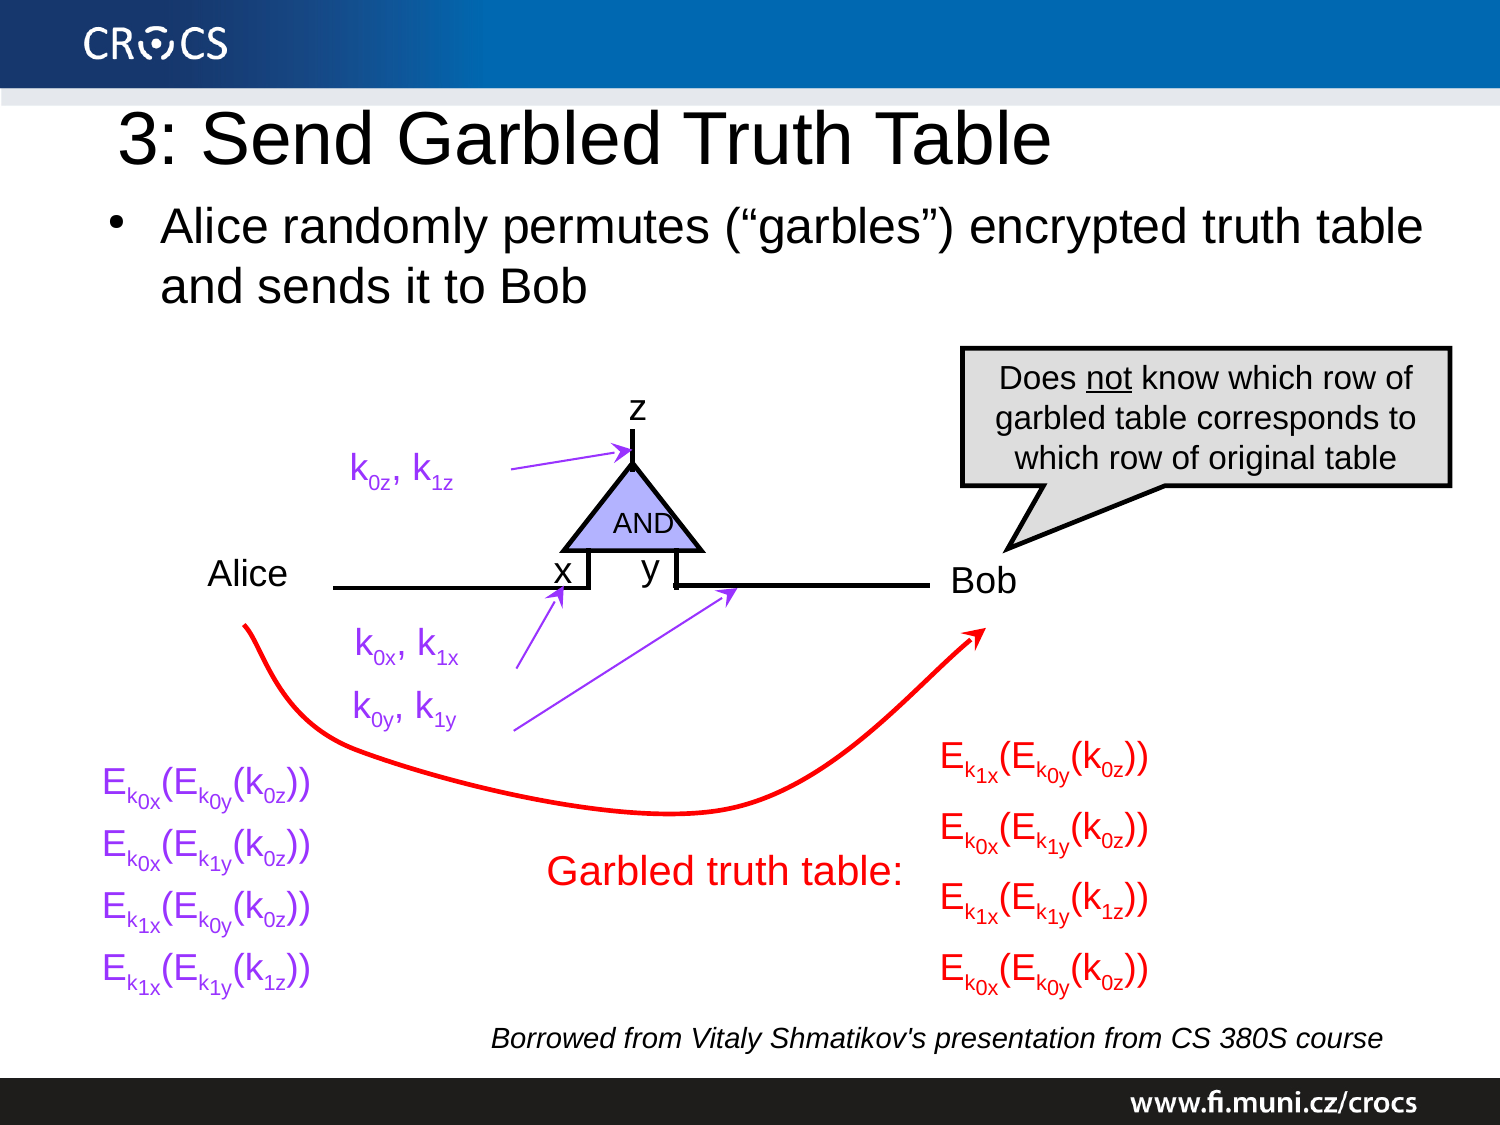

# 3: Send Garbled Truth Table
Alice randomly permutes (“garbles”) encrypted truth table and sends it to Bob
Does not know which row of garbled table corresponds to which row of original table
z
k0z, k1z
AND
y
x
Alice
Bob
k0x, k1x
k0y, k1y
Ek1x(Ek0y(k0z))
Ek0x(Ek0y(k0z))
Ek0x(Ek1y(k0z))
Ek0x(Ek1y(k0z))
Garbled truth table:
Ek1x(Ek1y(k1z))
Ek1x(Ek0y(k0z))
Ek1x(Ek1y(k1z))
Ek0x(Ek0y(k0z))
Borrowed from Vitaly Shmatikov's presentation from CS 380S course